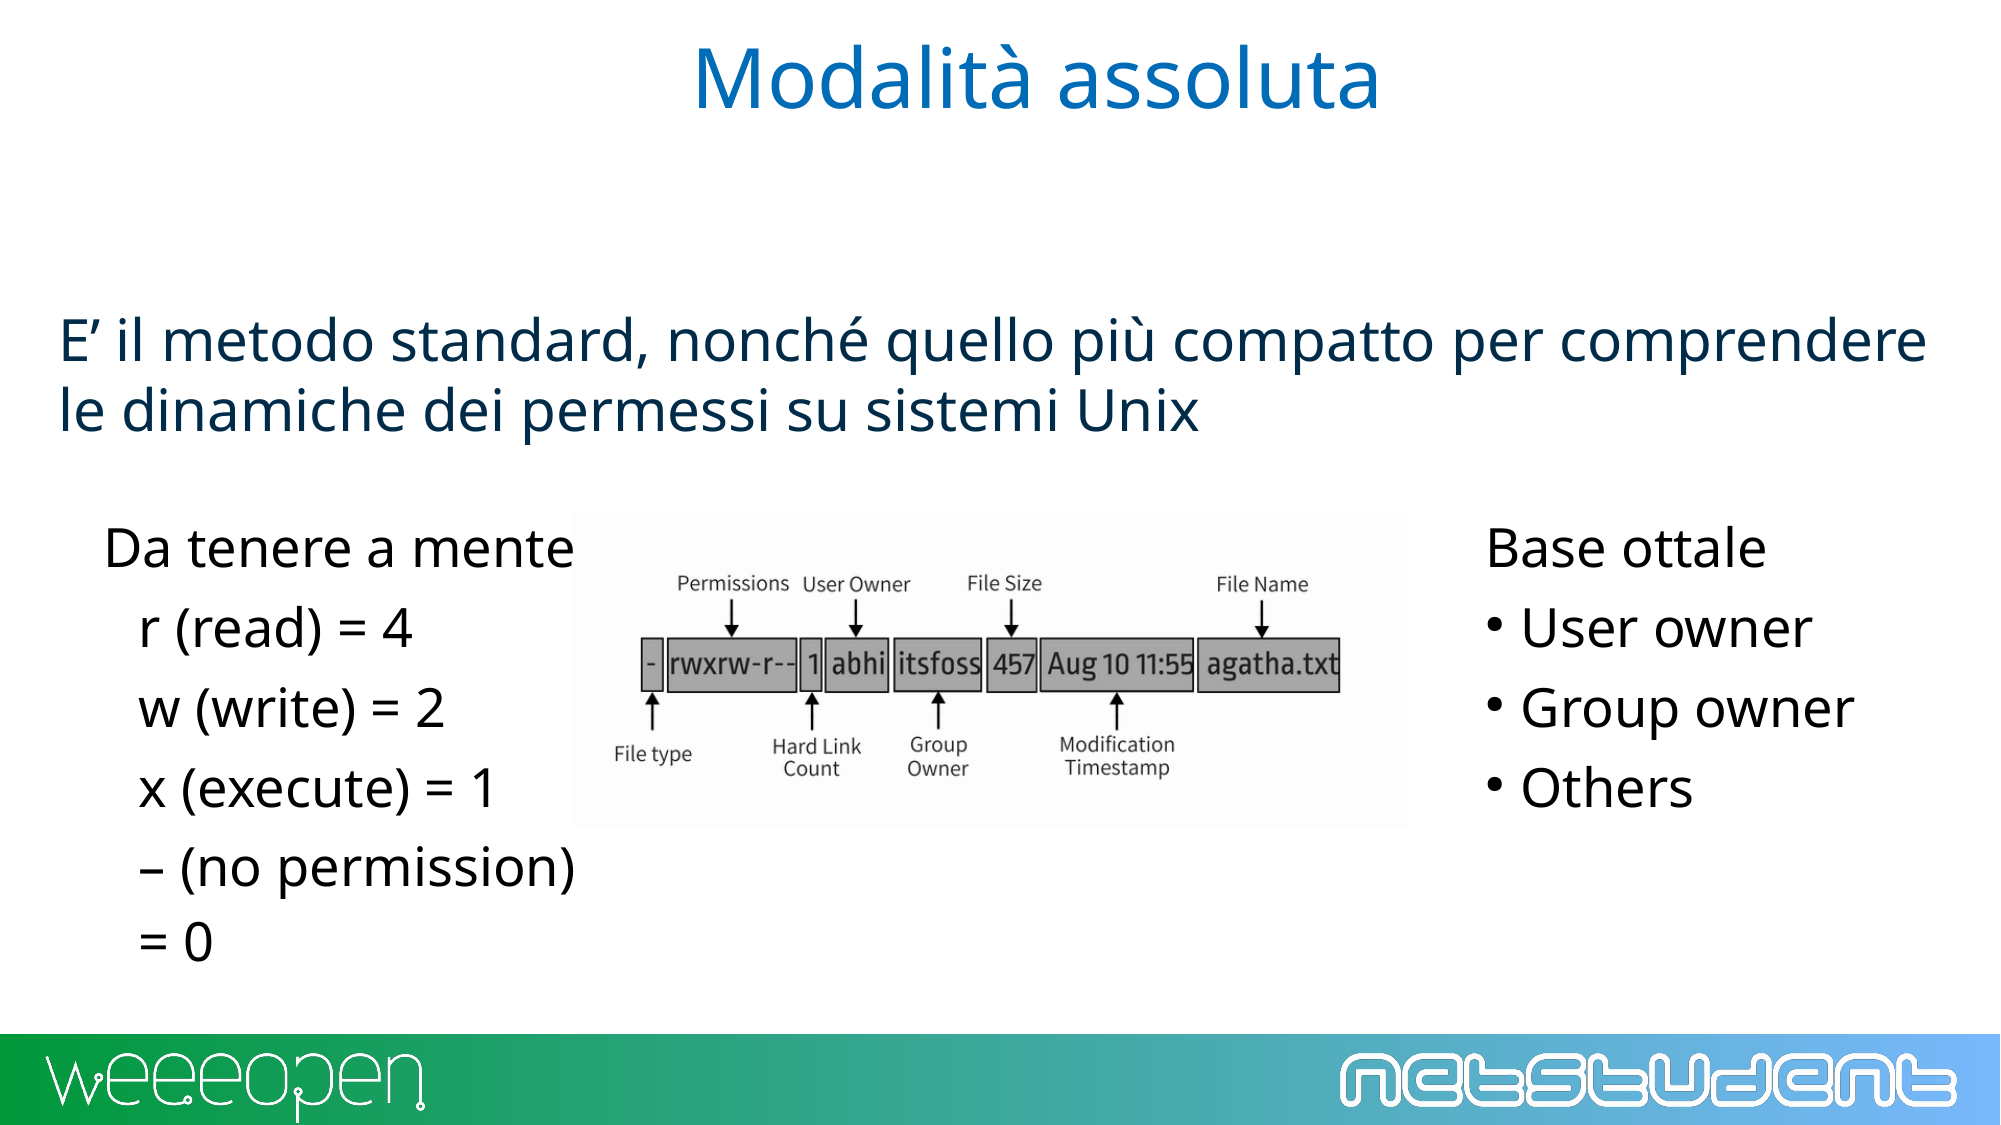

# Modalità assoluta
E’ il metodo standard, nonché quello più compatto per comprendere le dinamiche dei permessi su sistemi Unix
Da tenere a mente
r (read) = 4
w (write) = 2
x (execute) = 1
– (no permission) = 0
Base ottale
User owner
Group owner
Others